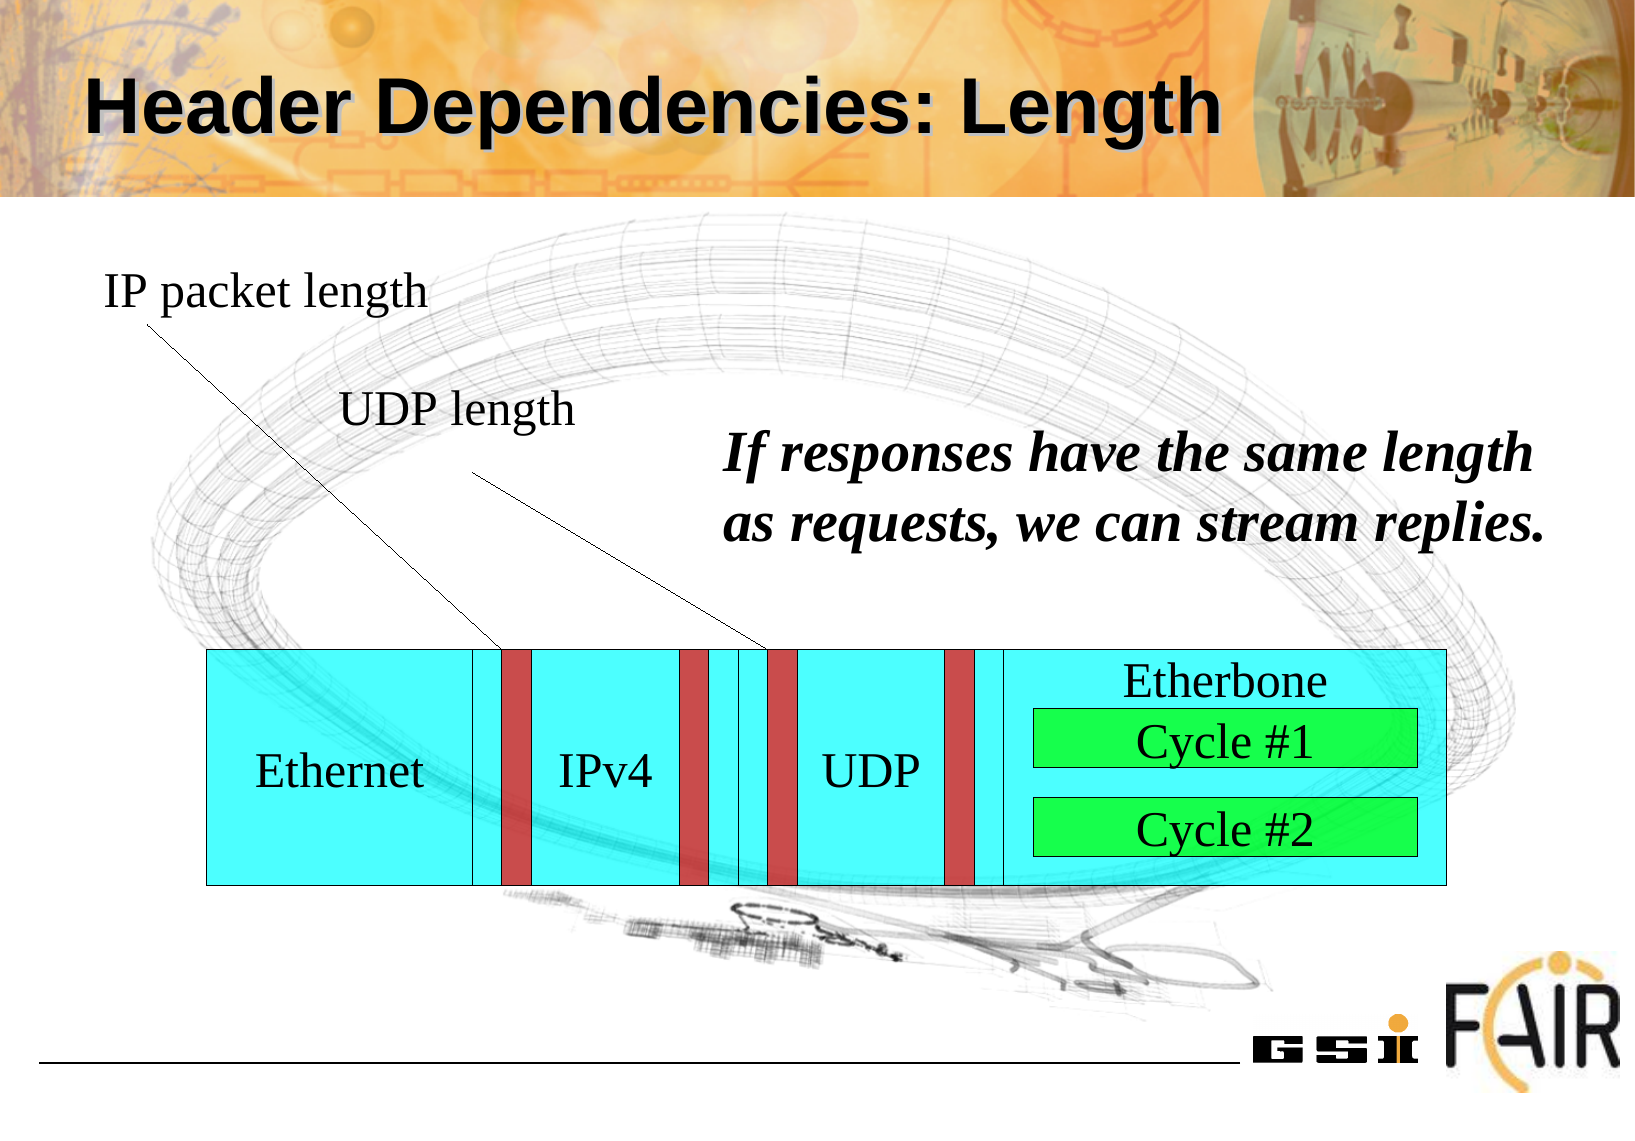

# Header Dependencies: Length
IP packet length
UDP length
If responses have the same length
as requests, we can stream replies.
Ethernet
IPv4
UDP
Etherbone
Cycle #1
Cycle #2